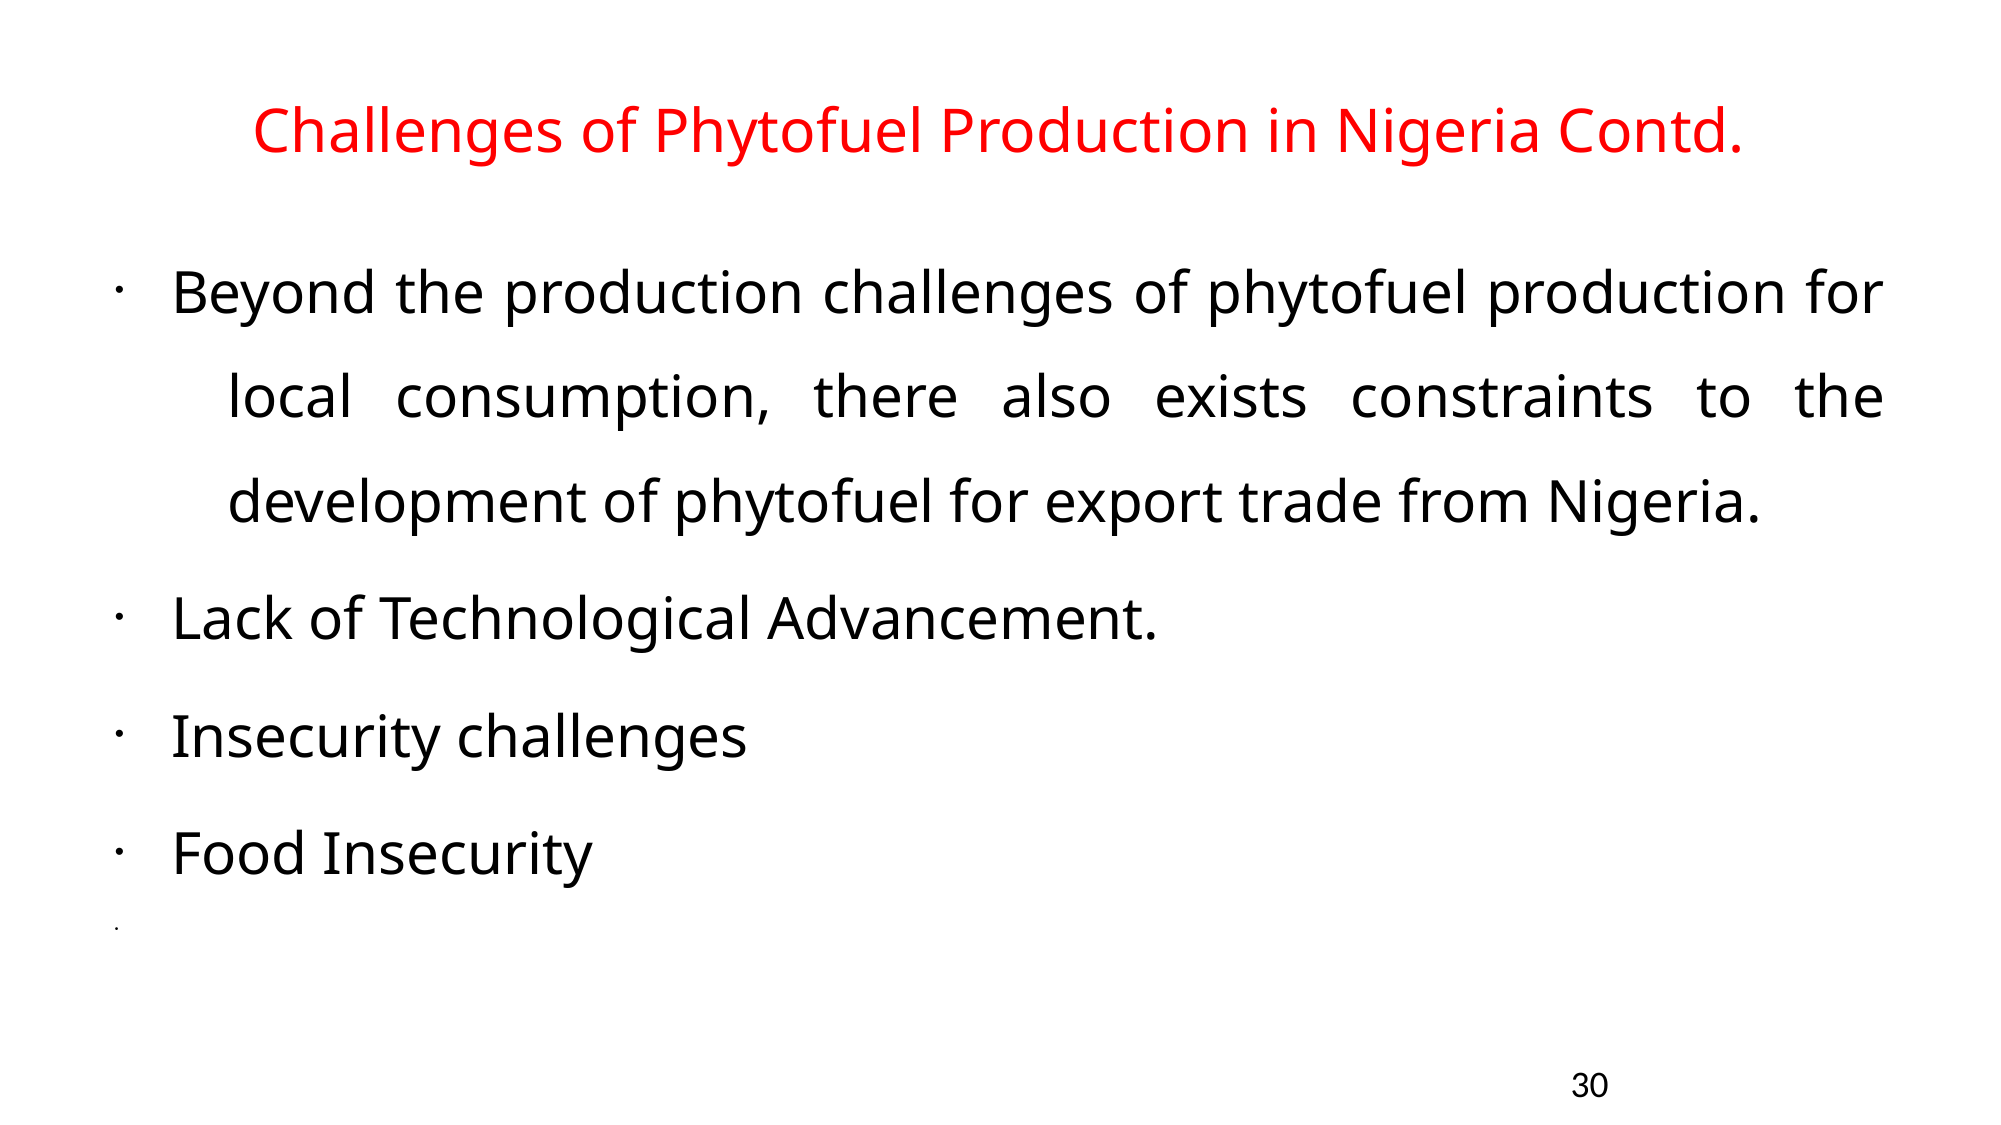

# Challenges of Phytofuel Production in Nigeria Contd.
Beyond the production challenges of phytofuel production for local consumption, there also exists constraints to the development of phytofuel for export trade from Nigeria.
Lack of Technological Advancement.
Insecurity challenges
Food Insecurity